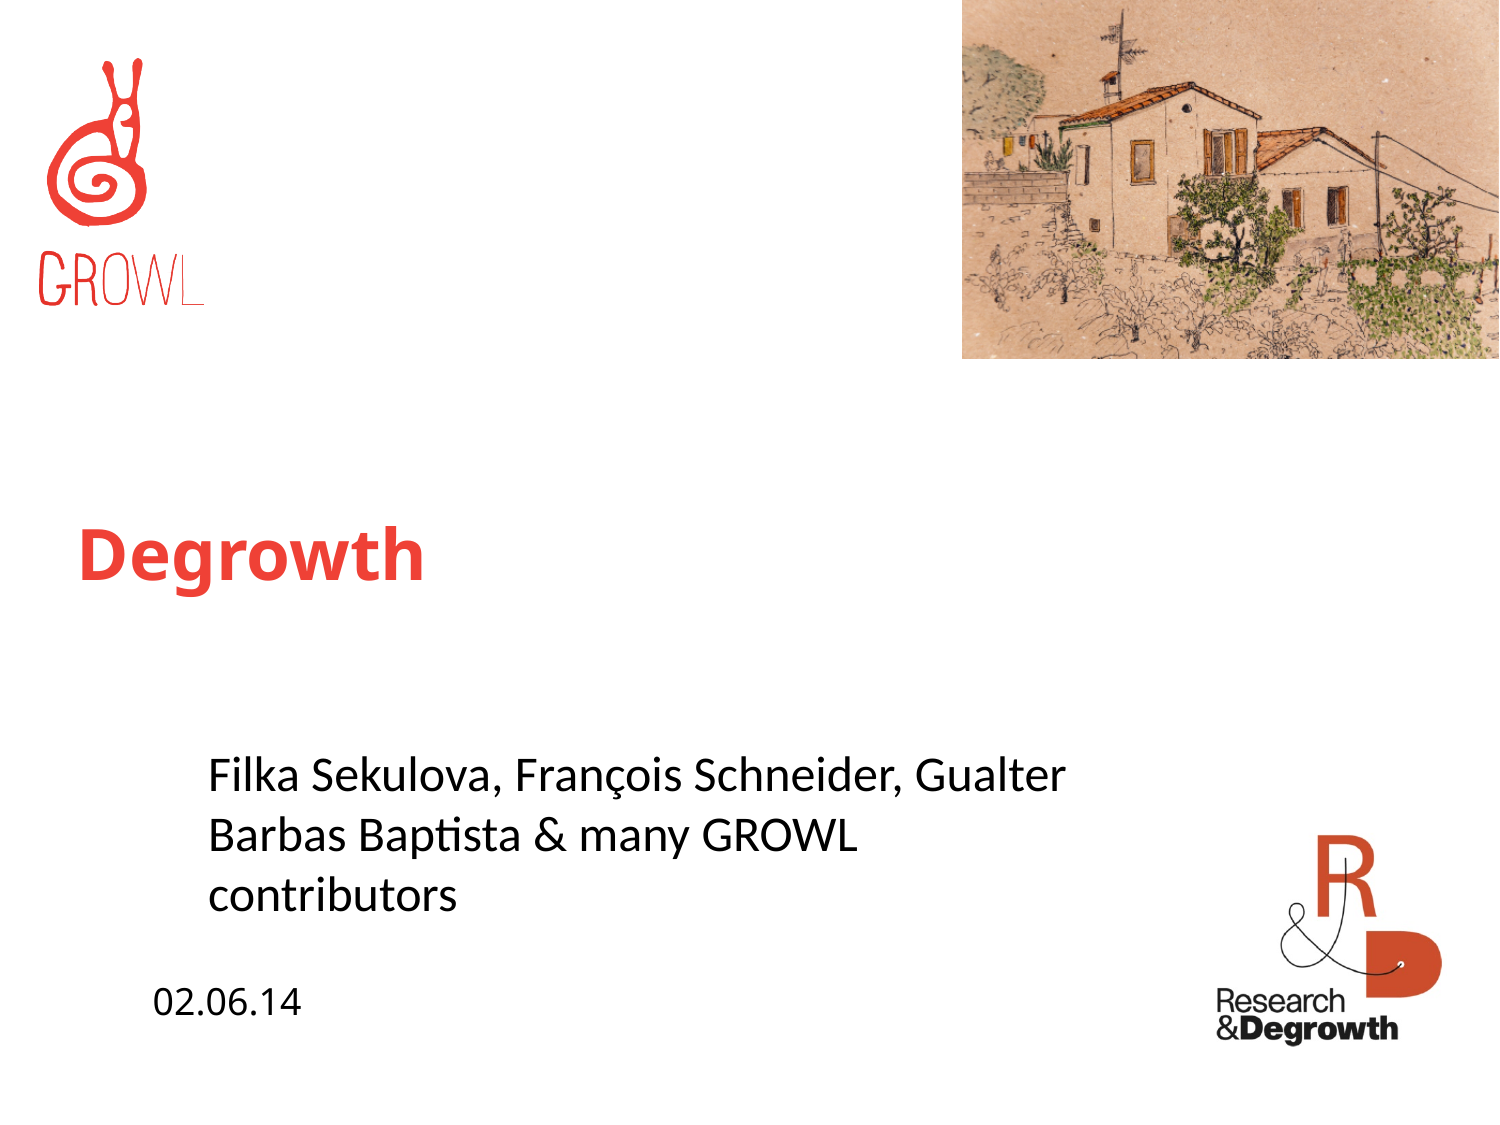

# Degrowth
Filka Sekulova, François Schneider, Gualter Barbas Baptista & many GROWL contributors
02.06.14